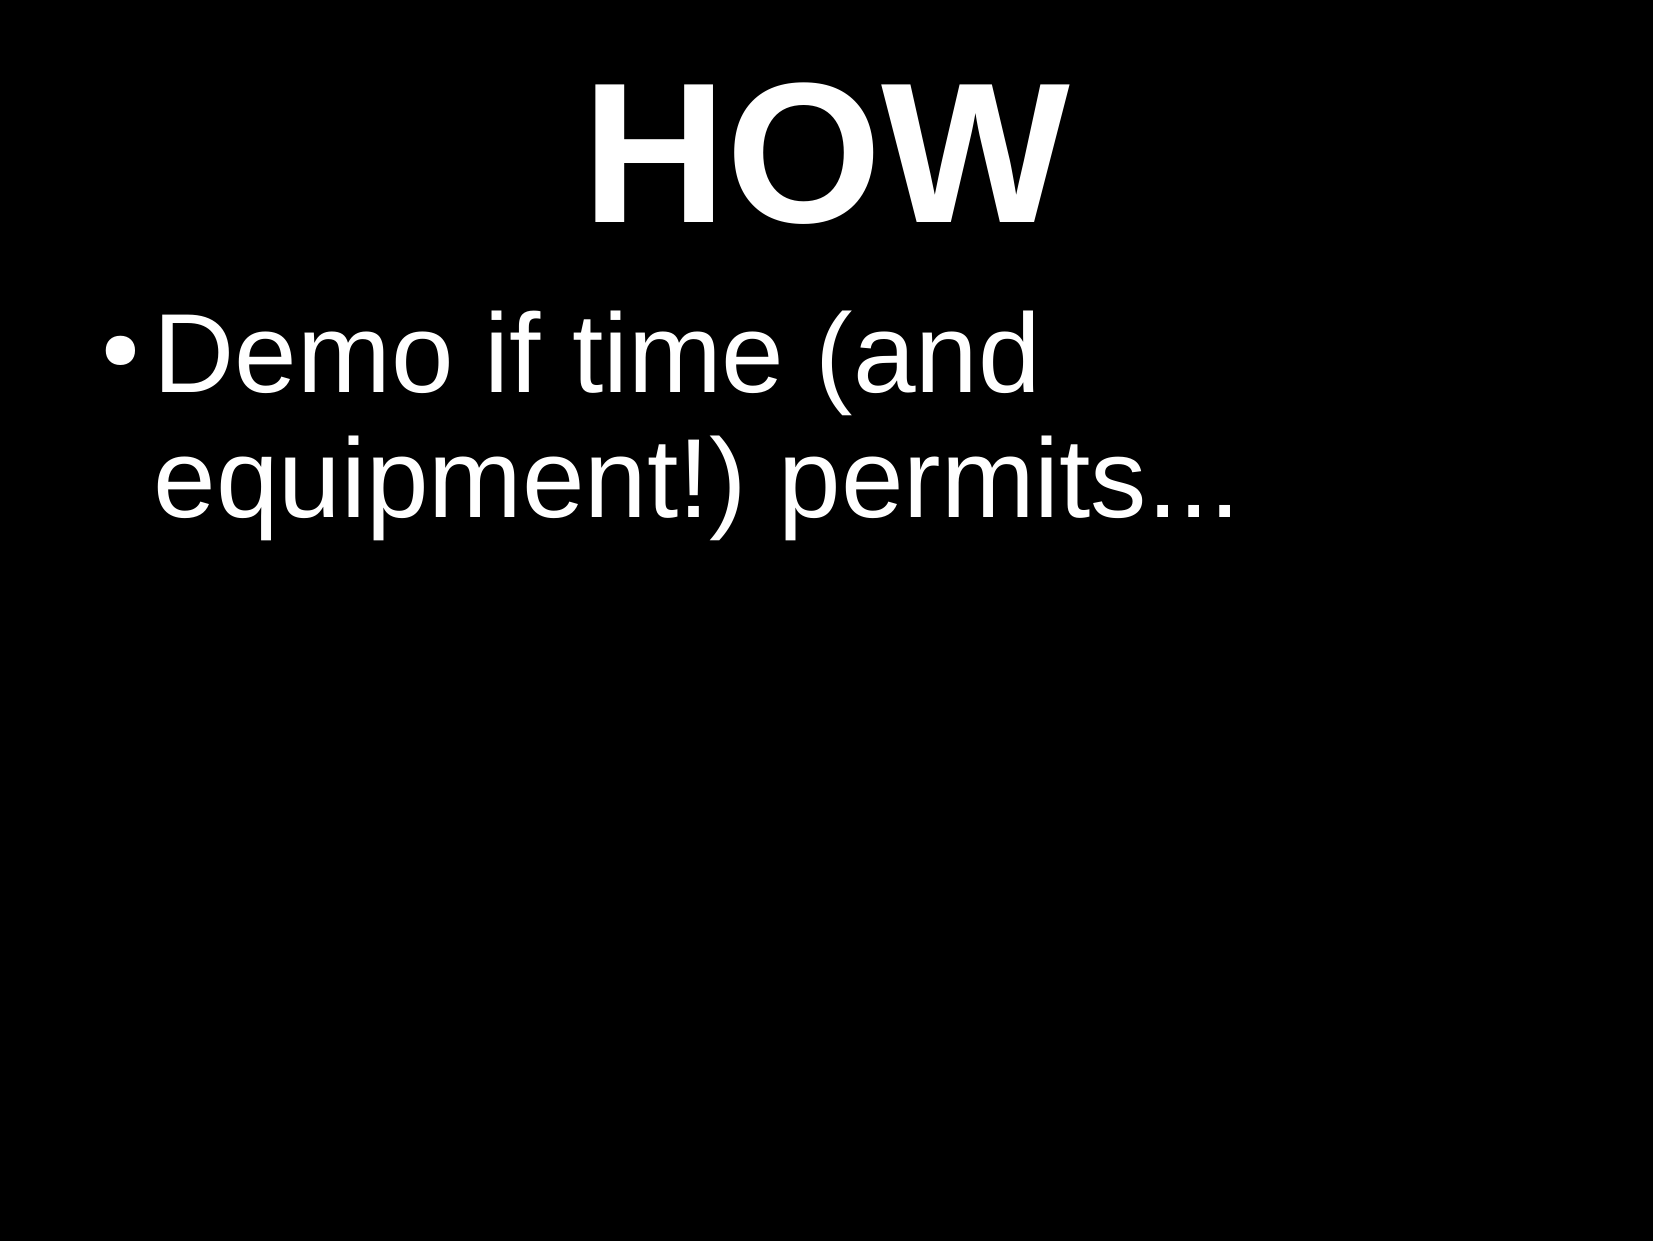

# HOW
Demo if time (and equipment!) permits...